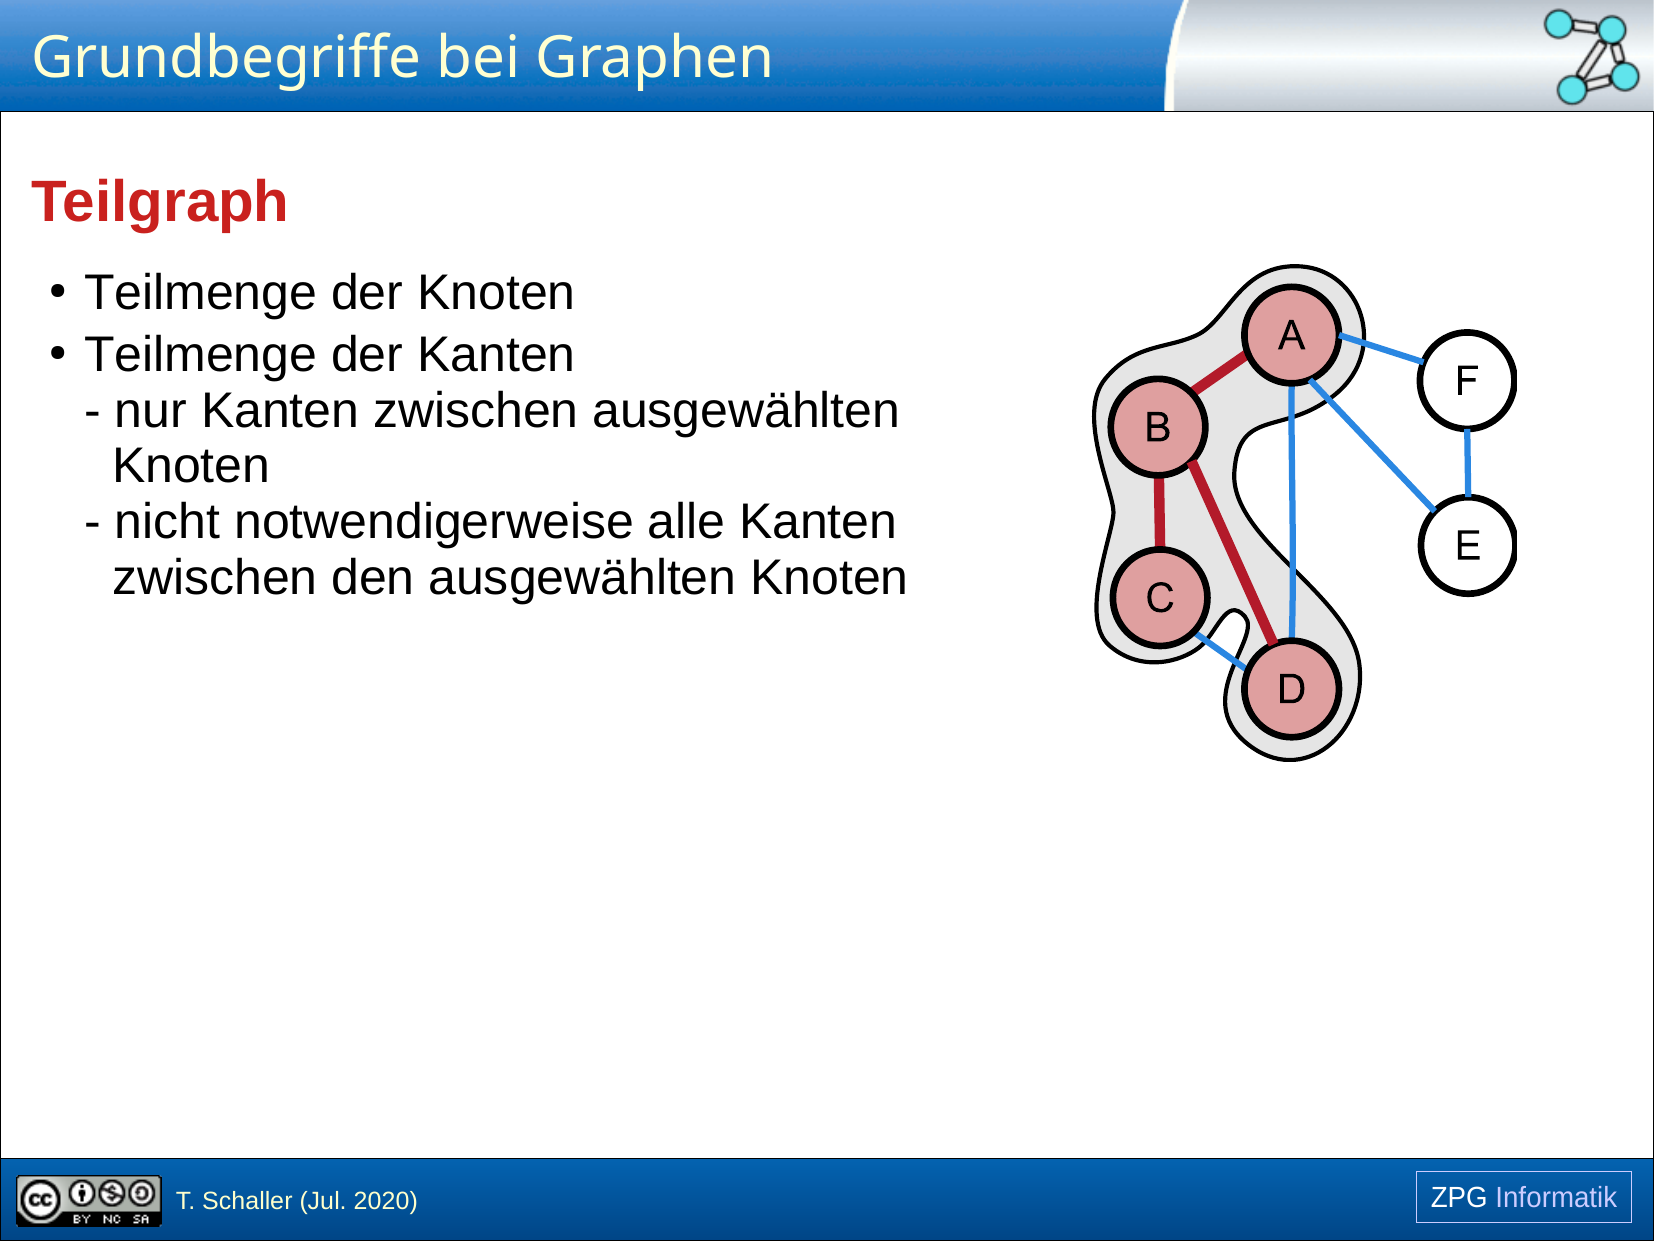

# Grundbegriffe bei Graphen
Teilgraph
Teilmenge der Knoten
Teilmenge der Kanten
- nur Kanten zwischen ausgewählten
 Knoten
- nicht notwendigerweise alle Kanten
 zwischen den ausgewählten Knoten
9